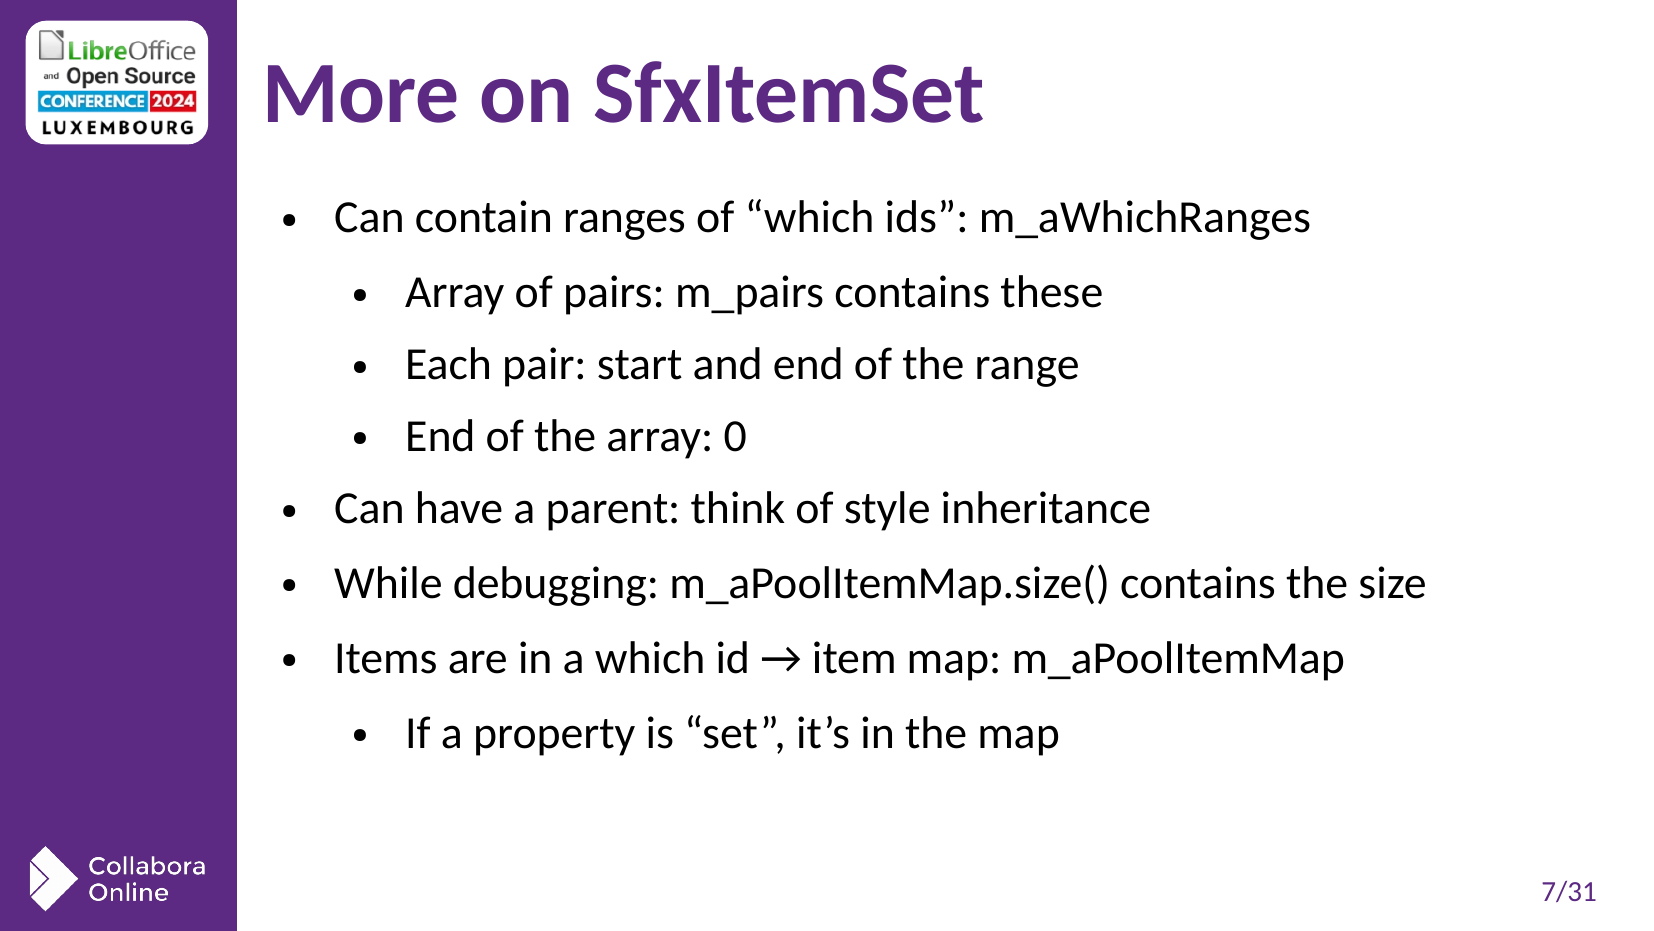

# More on SfxItemSet
Can contain ranges of “which ids”: m_aWhichRanges
Array of pairs: m_pairs contains these
Each pair: start and end of the range
End of the array: 0
Can have a parent: think of style inheritance
While debugging: m_aPoolItemMap.size() contains the size
Items are in a which id → item map: m_aPoolItemMap
If a property is “set”, it’s in the map
7